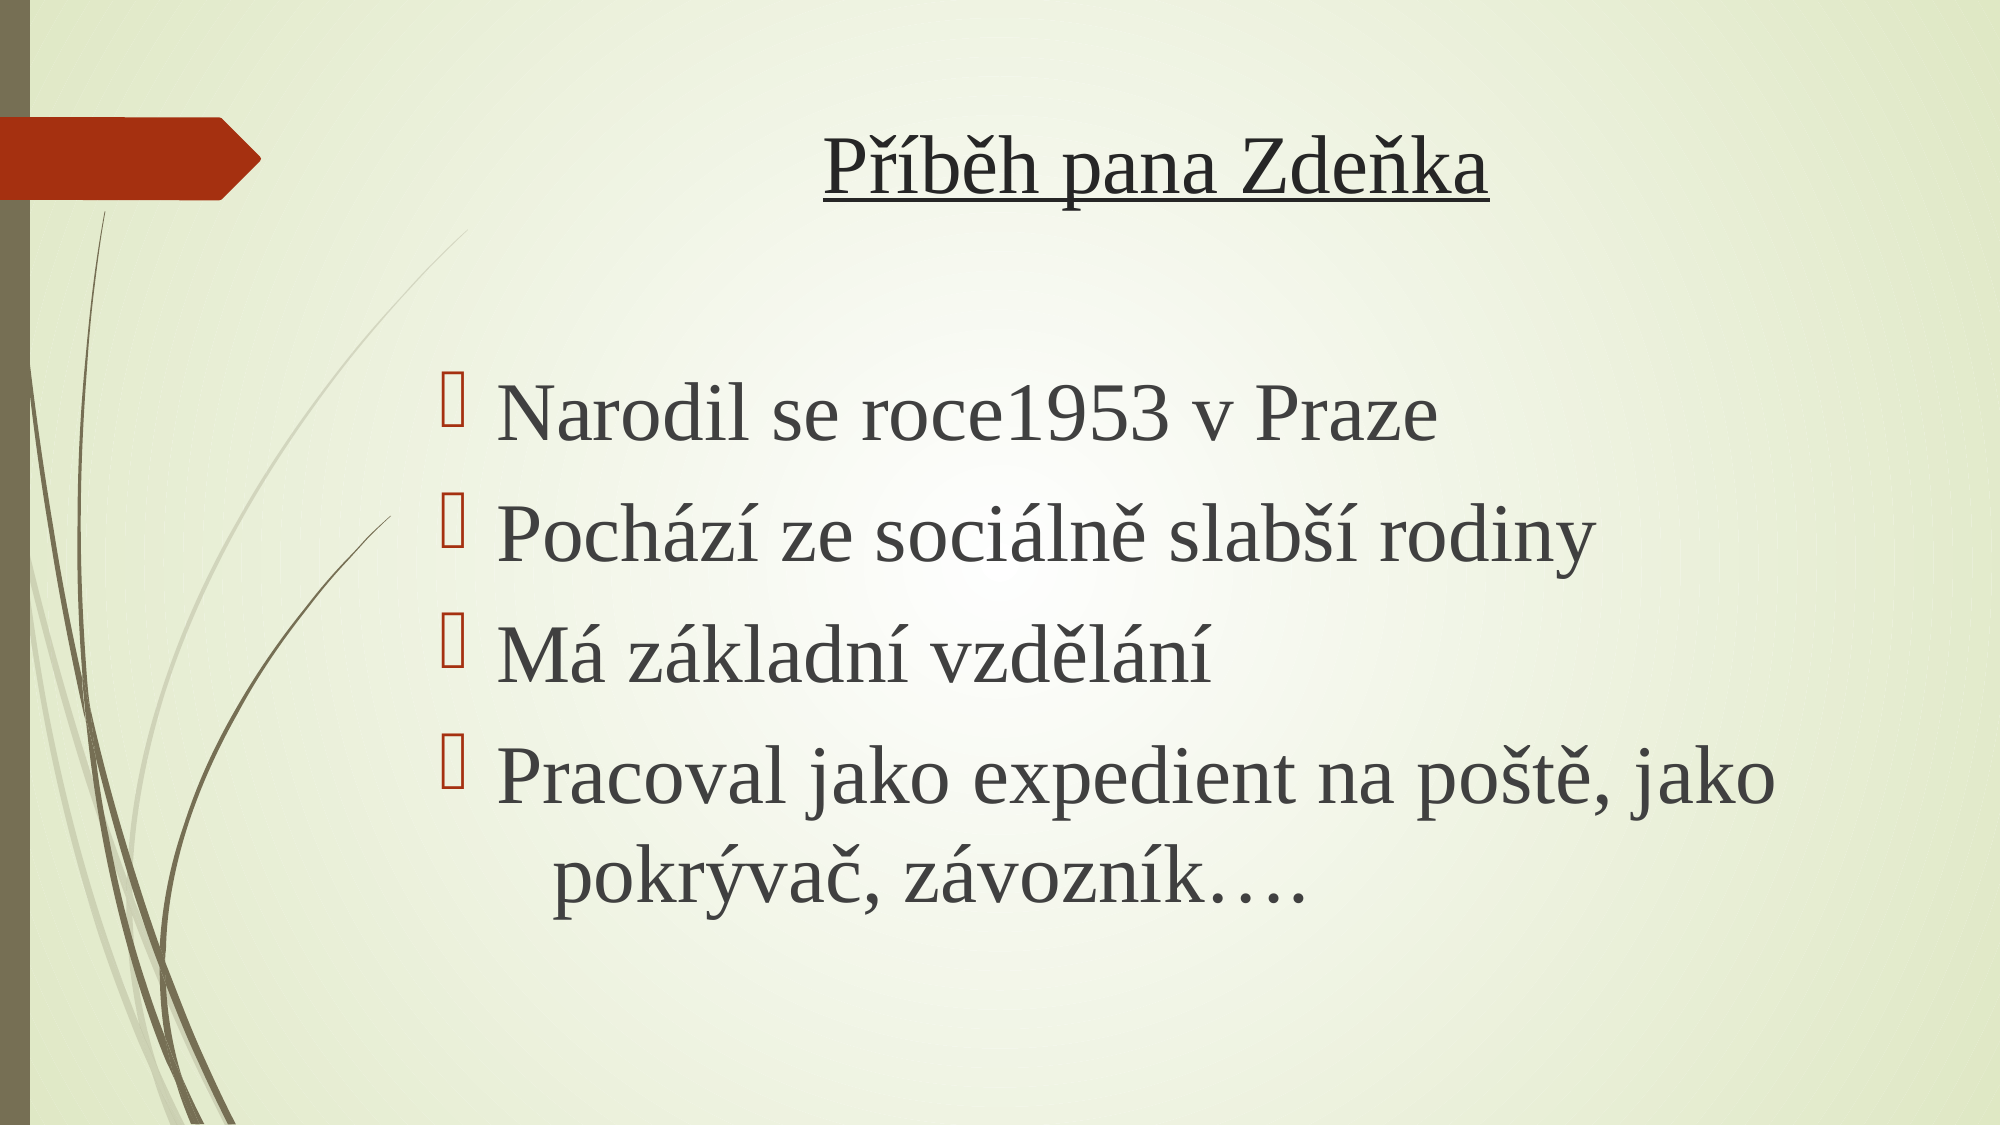

# Příběh pana Zdeňka
Narodil se roce1953 v Praze
Pochází ze sociálně slabší rodiny
Má základní vzdělání
Pracoval jako expedient na poště, jako pokrývač, závozník….